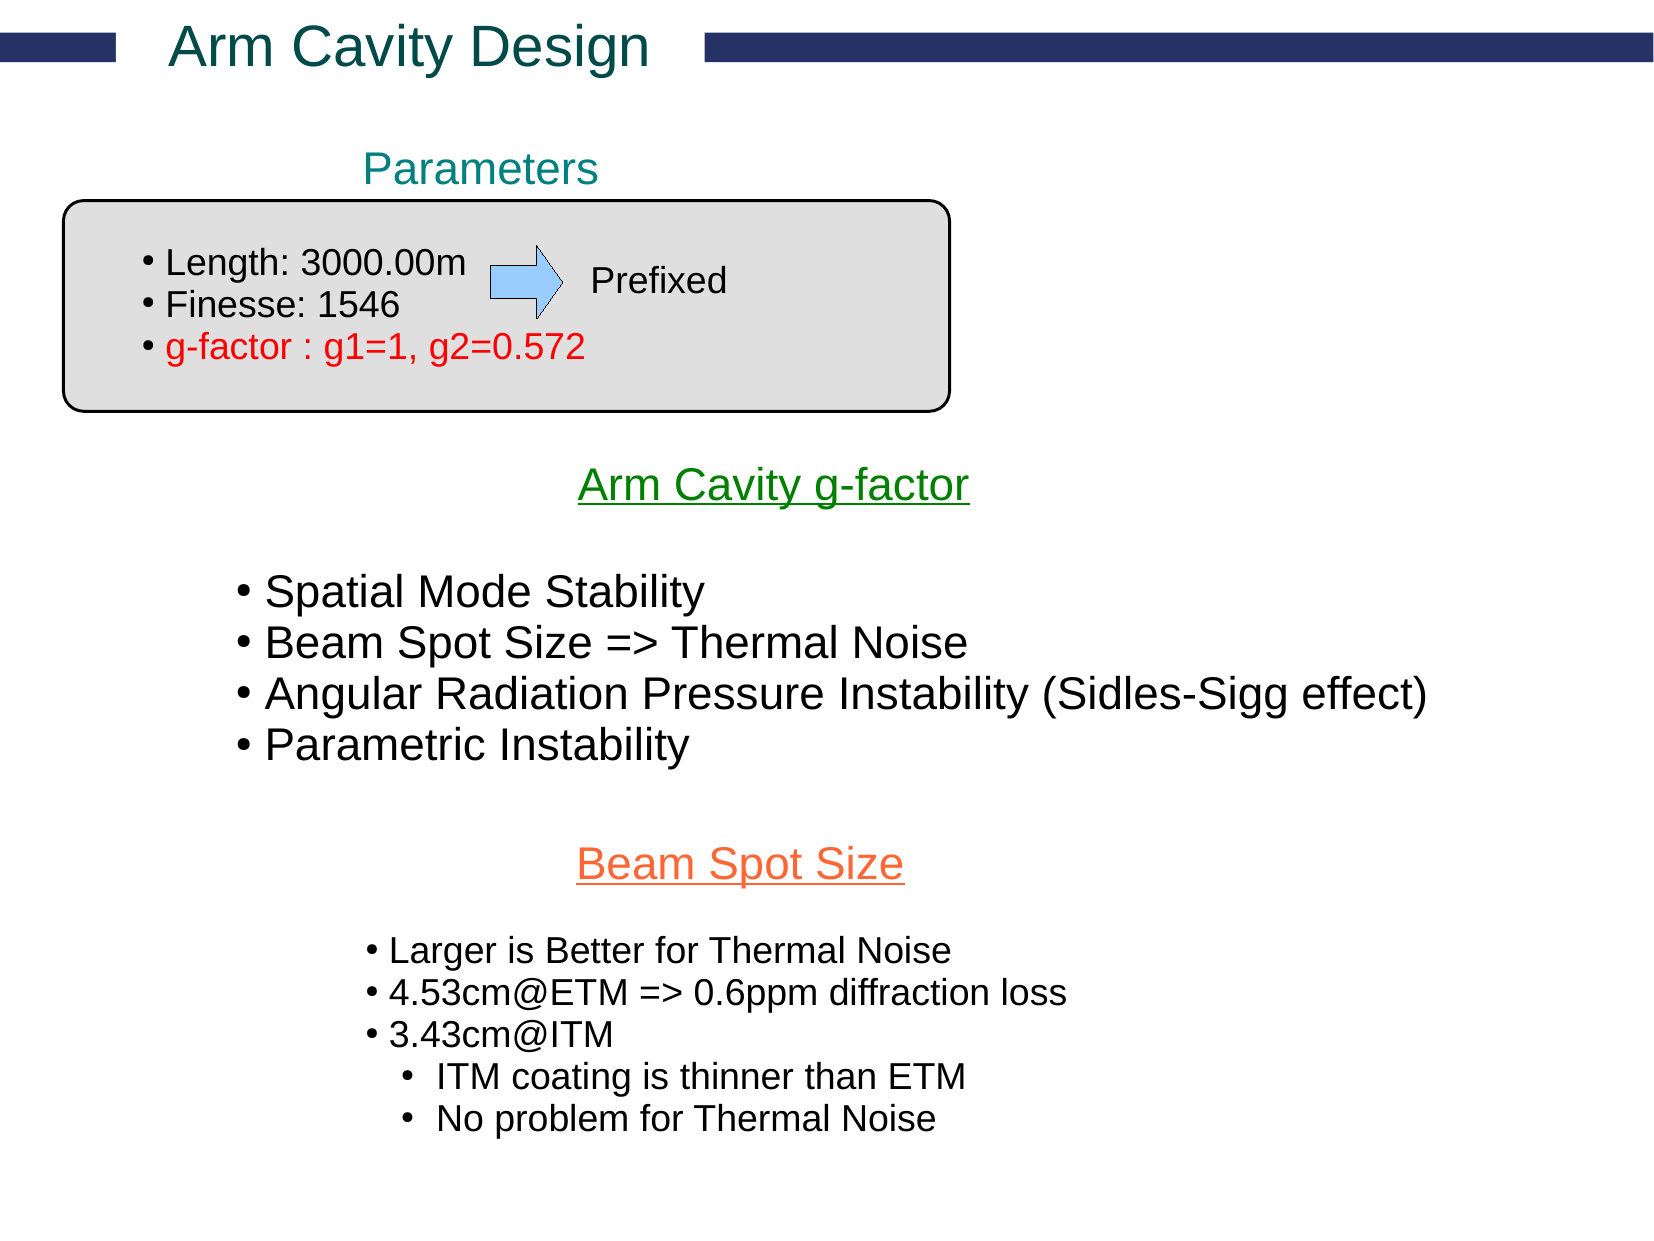

# Arm Cavity Design
Parameters
 Length: 3000.00m
 Finesse: 1546
 g-factor : g1=1, g2=0.572
Prefixed
Arm Cavity g-factor
 Spatial Mode Stability
 Beam Spot Size => Thermal Noise
 Angular Radiation Pressure Instability (Sidles-Sigg effect)
 Parametric Instability
Beam Spot Size
 Larger is Better for Thermal Noise
 4.53cm@ETM => 0.6ppm diffraction loss
 3.43cm@ITM
ITM coating is thinner than ETM
No problem for Thermal Noise